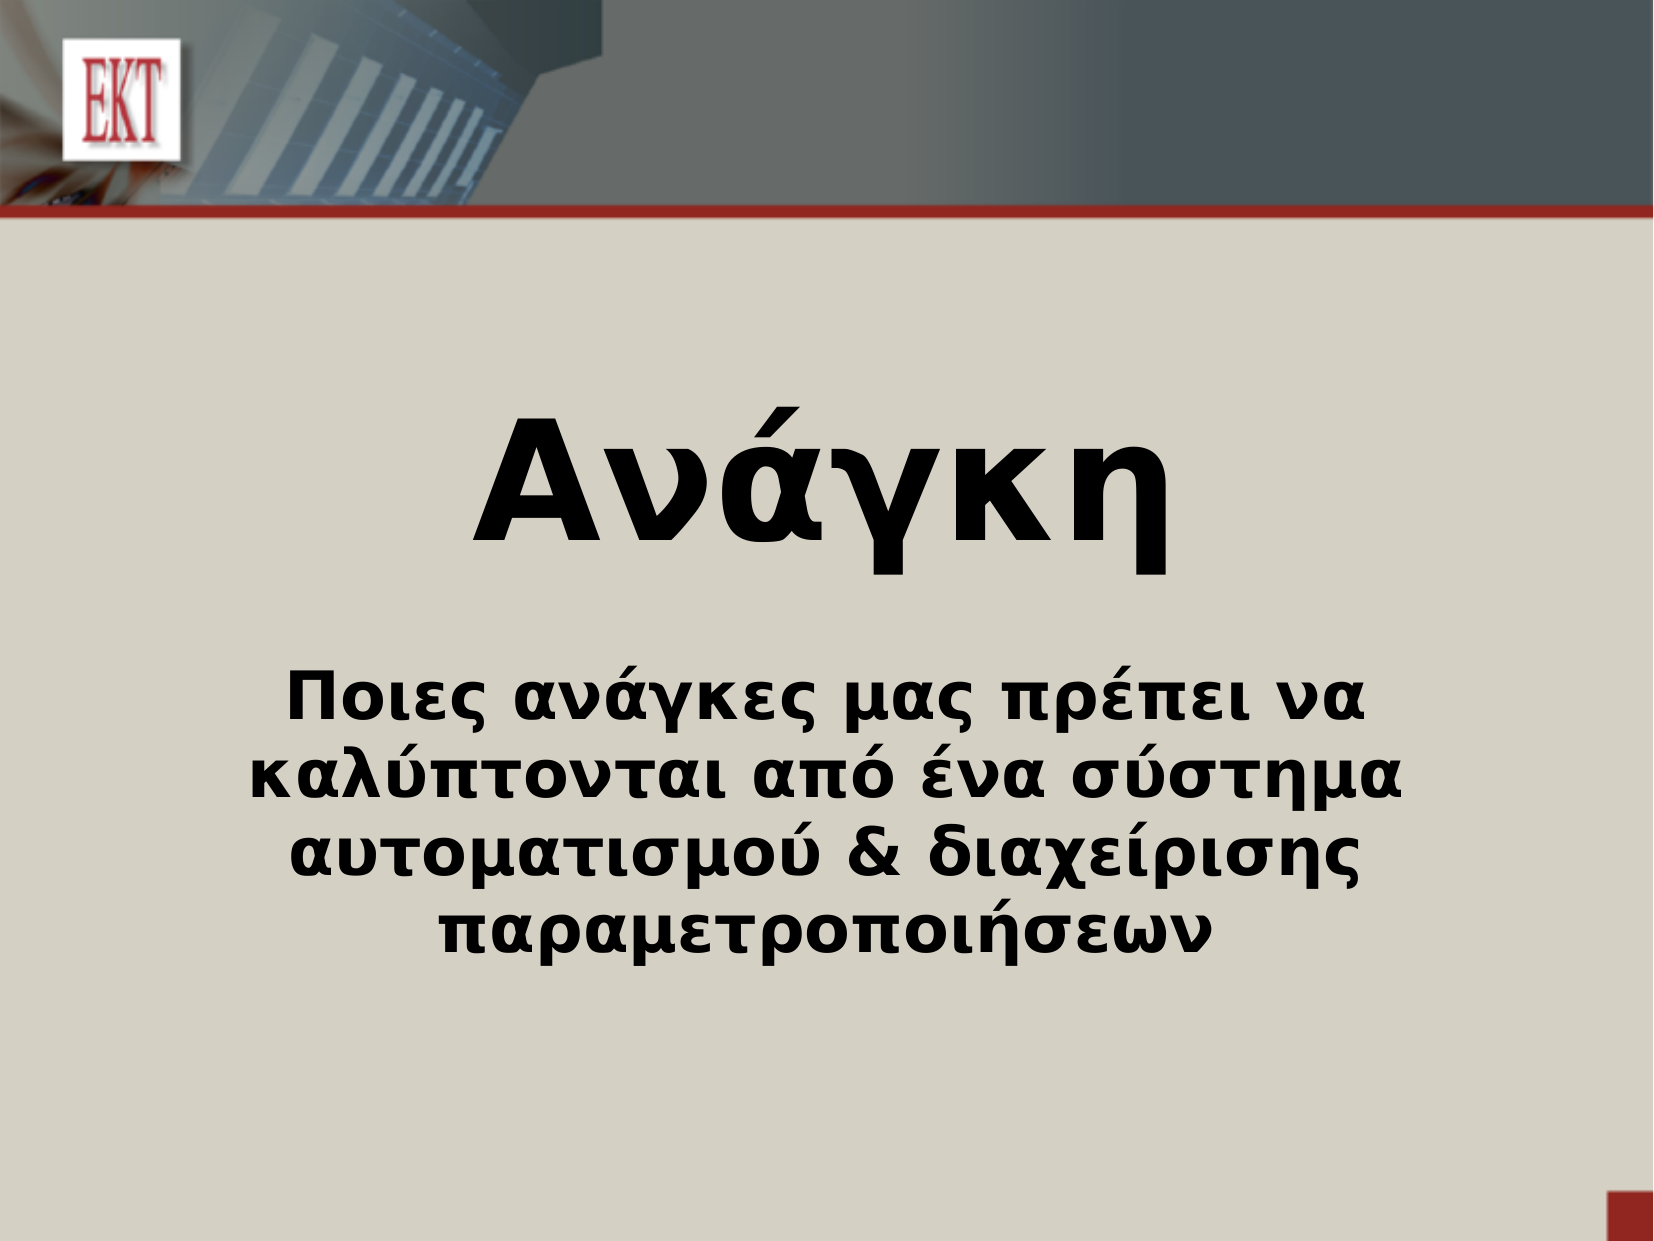

# Ανάγκη
Ποιες ανάγκες μας πρέπει να καλύπτονται από ένα σύστημα αυτοματισμού & διαχείρισης παραμετροποιήσεων